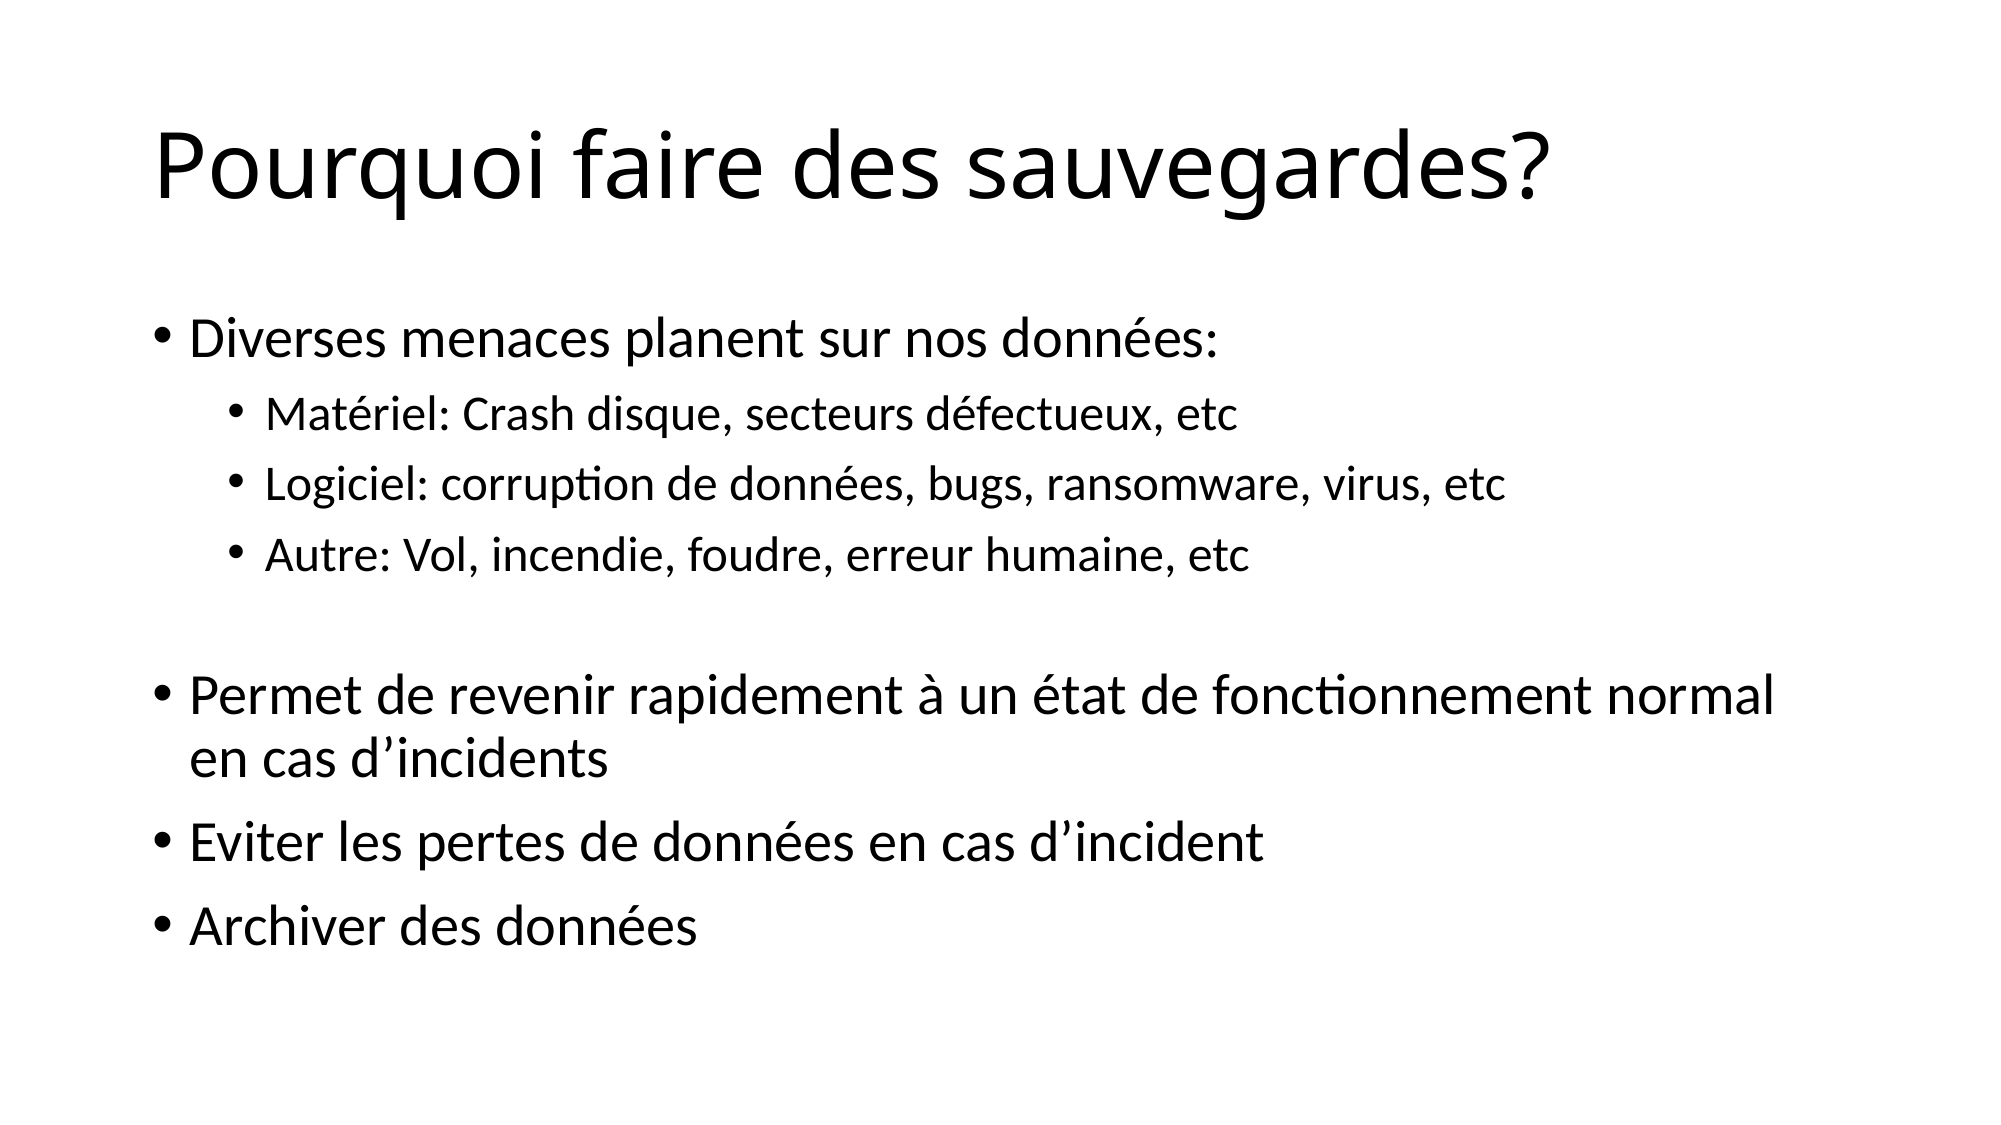

# Pourquoi faire des sauvegardes?
Diverses menaces planent sur nos données:
Matériel: Crash disque, secteurs défectueux, etc
Logiciel: corruption de données, bugs, ransomware, virus, etc
Autre: Vol, incendie, foudre, erreur humaine, etc
Permet de revenir rapidement à un état de fonctionnement normal en cas d’incidents
Eviter les pertes de données en cas d’incident
Archiver des données